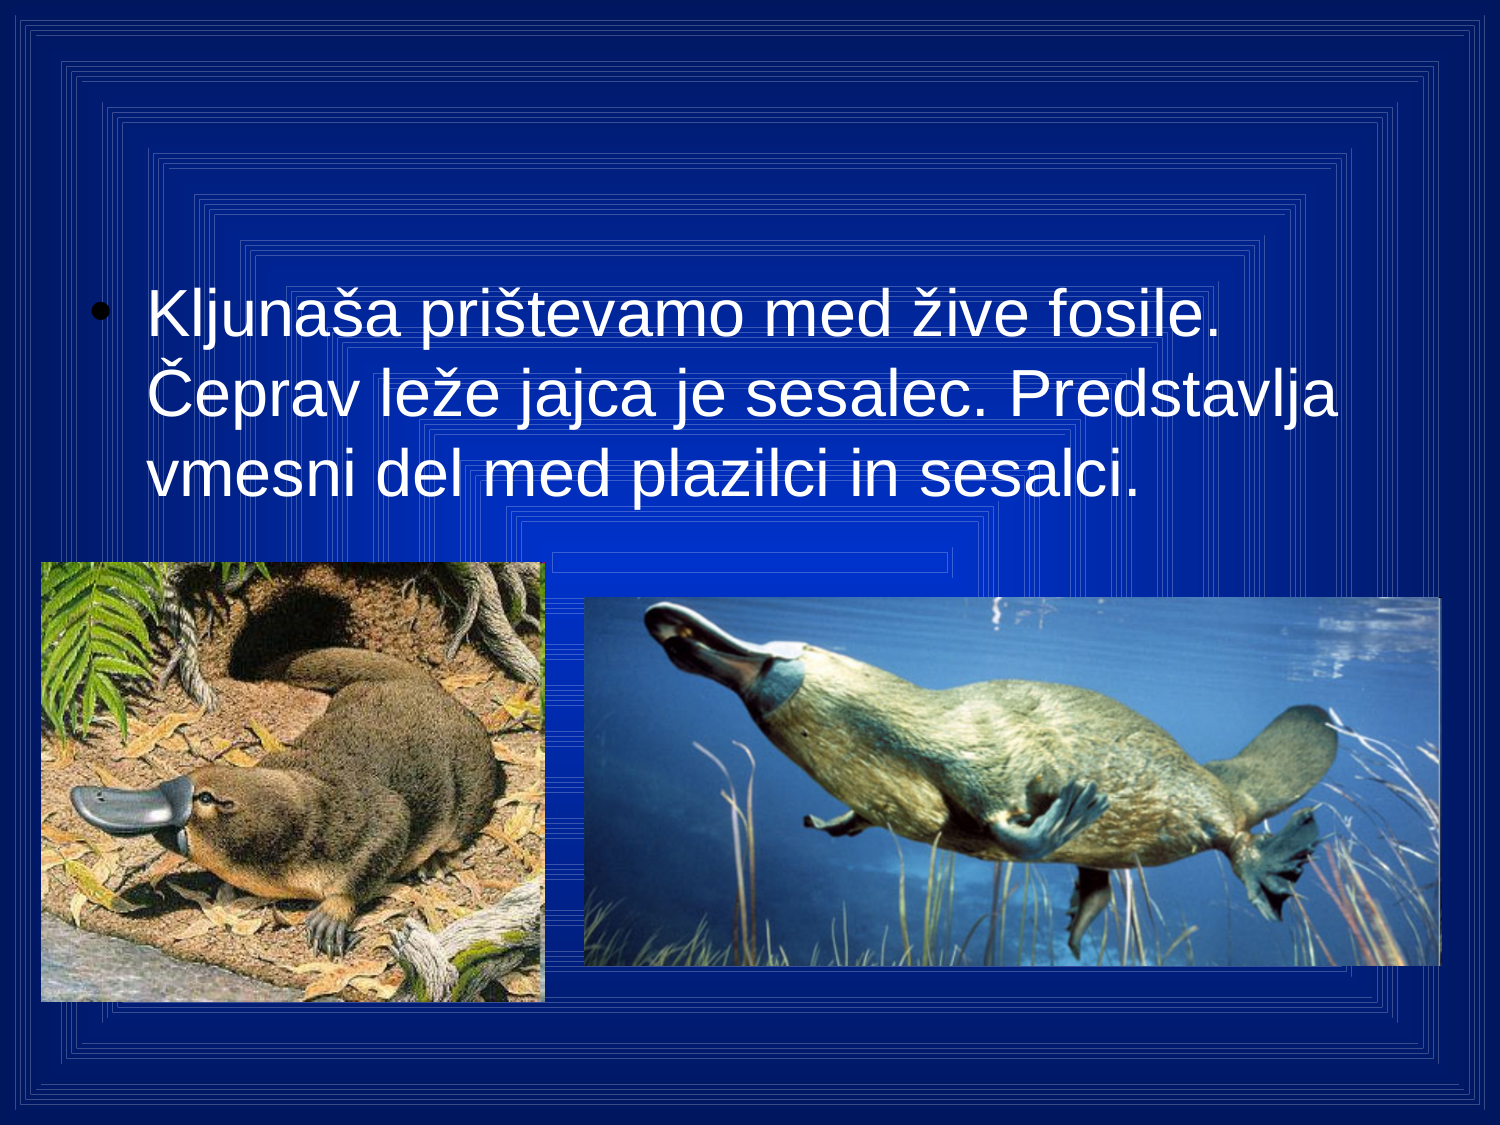

#
Kljunaša prištevamo med žive fosile. Čeprav leže jajca je sesalec. Predstavlja vmesni del med plazilci in sesalci.